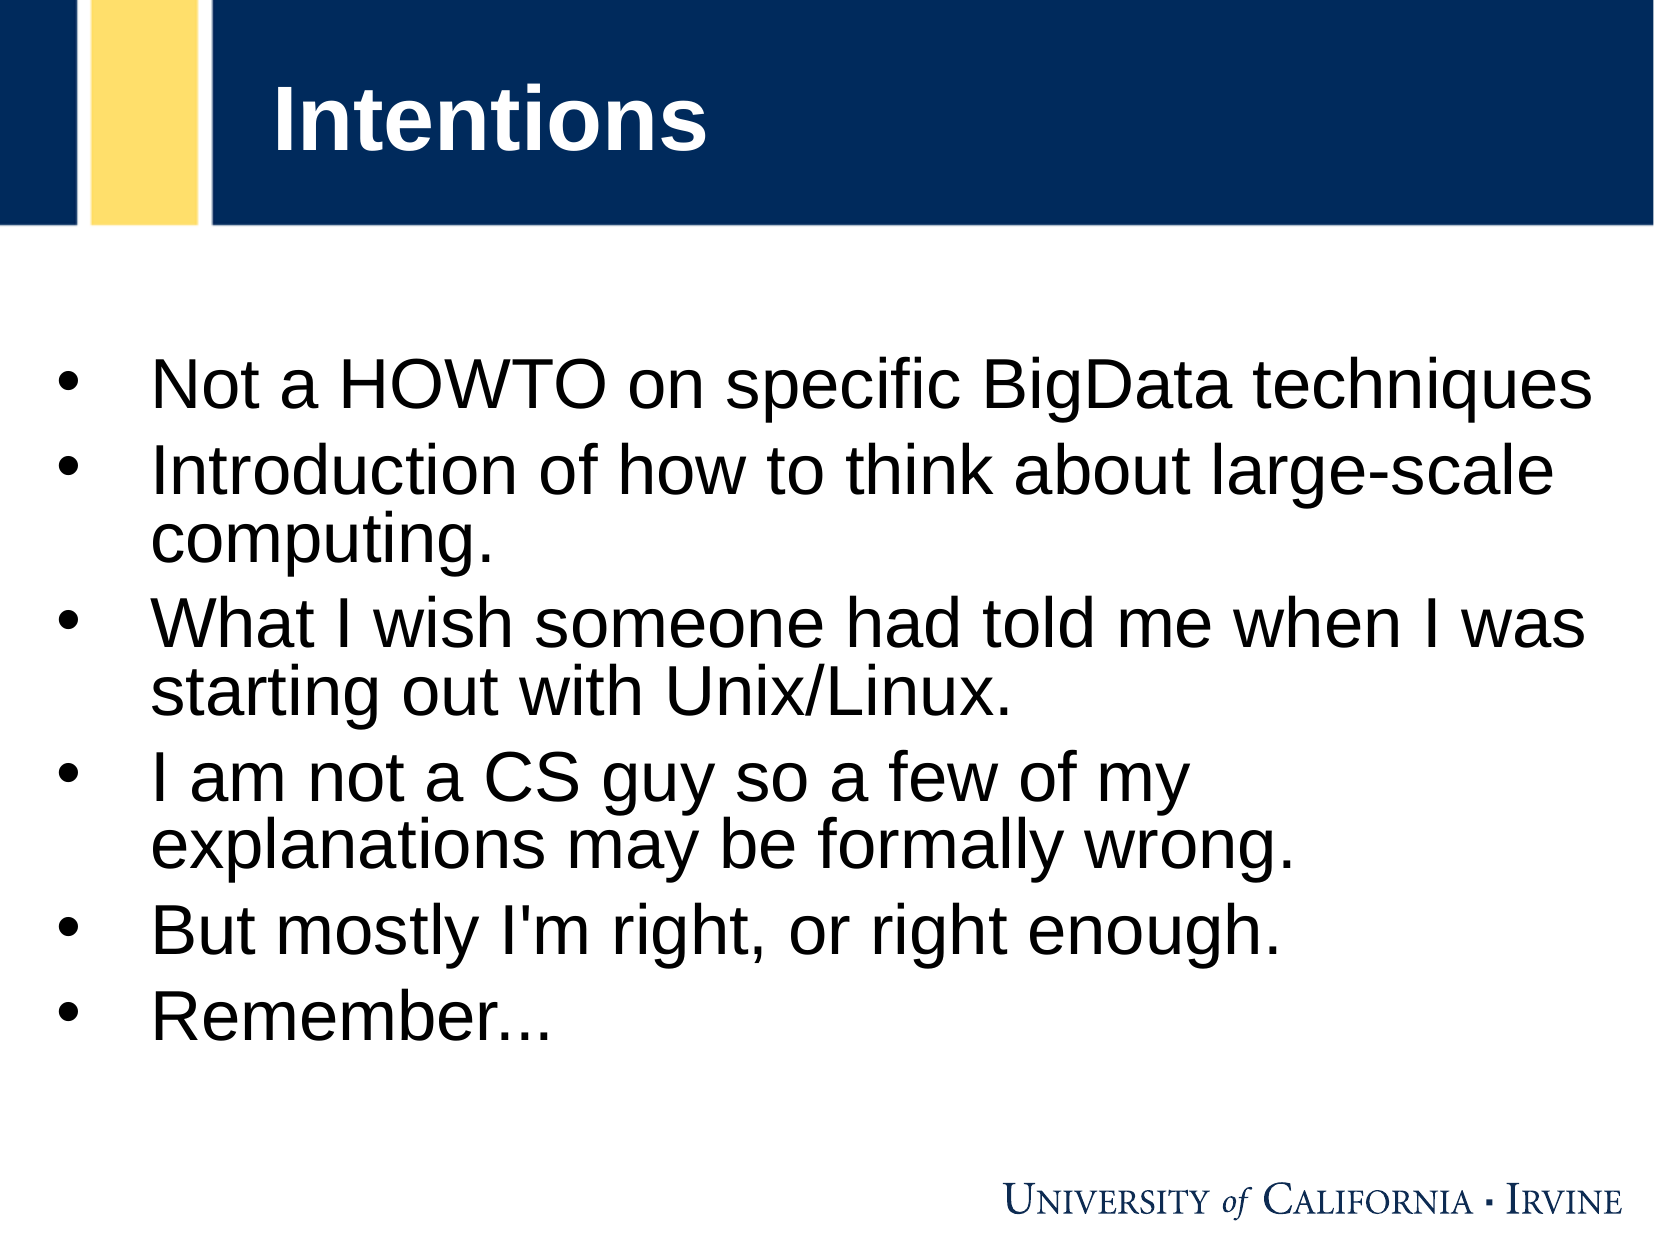

# Intentions
Not a HOWTO on specific BigData techniques
Introduction of how to think about large-scale computing.
What I wish someone had told me when I was starting out with Unix/Linux.
I am not a CS guy so a few of my explanations may be formally wrong.
But mostly I'm right, or right enough.
Remember...